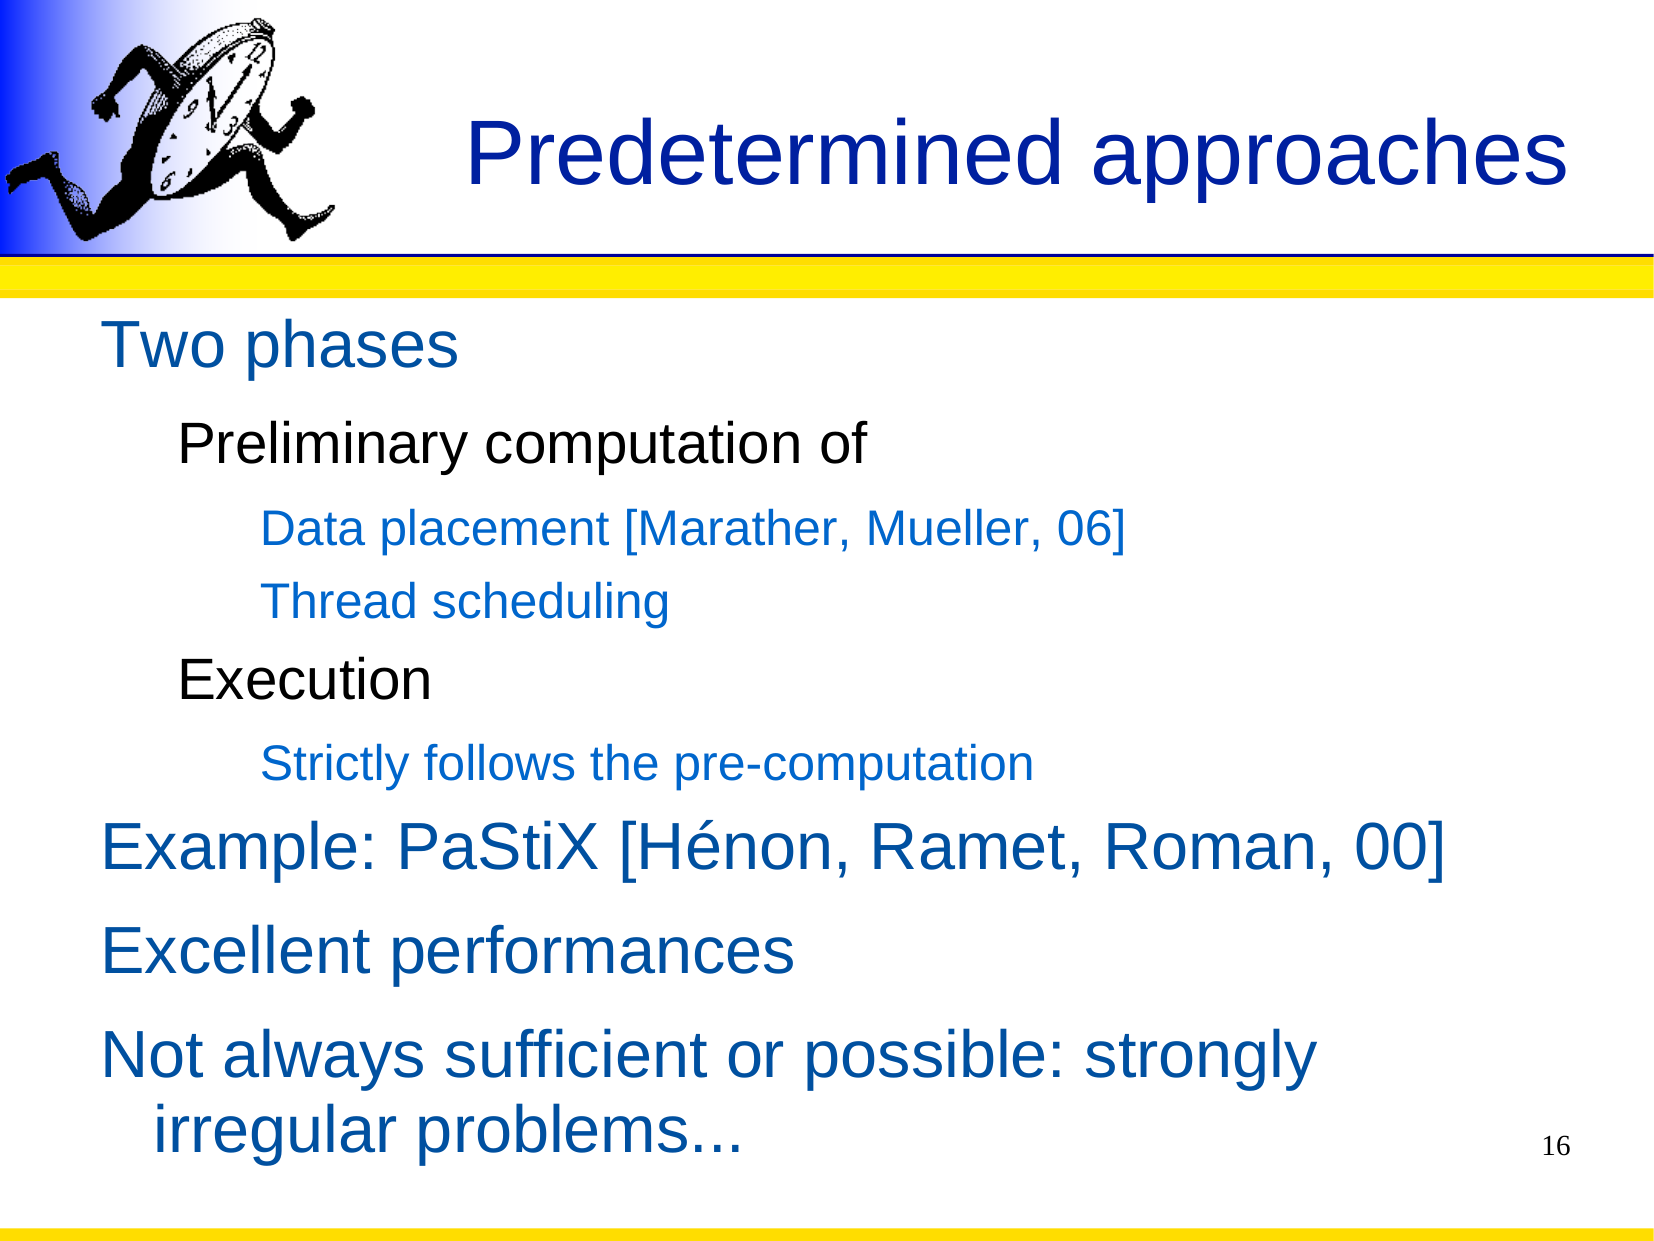

# Predetermined approaches
Two phases
Preliminary computation of
Data placement [Marather, Mueller, 06]
Thread scheduling
Execution
Strictly follows the pre-computation
Example: PaStiX [Hénon, Ramet, Roman, 00]
Excellent performances
Not always sufficient or possible: strongly irregular problems...
16